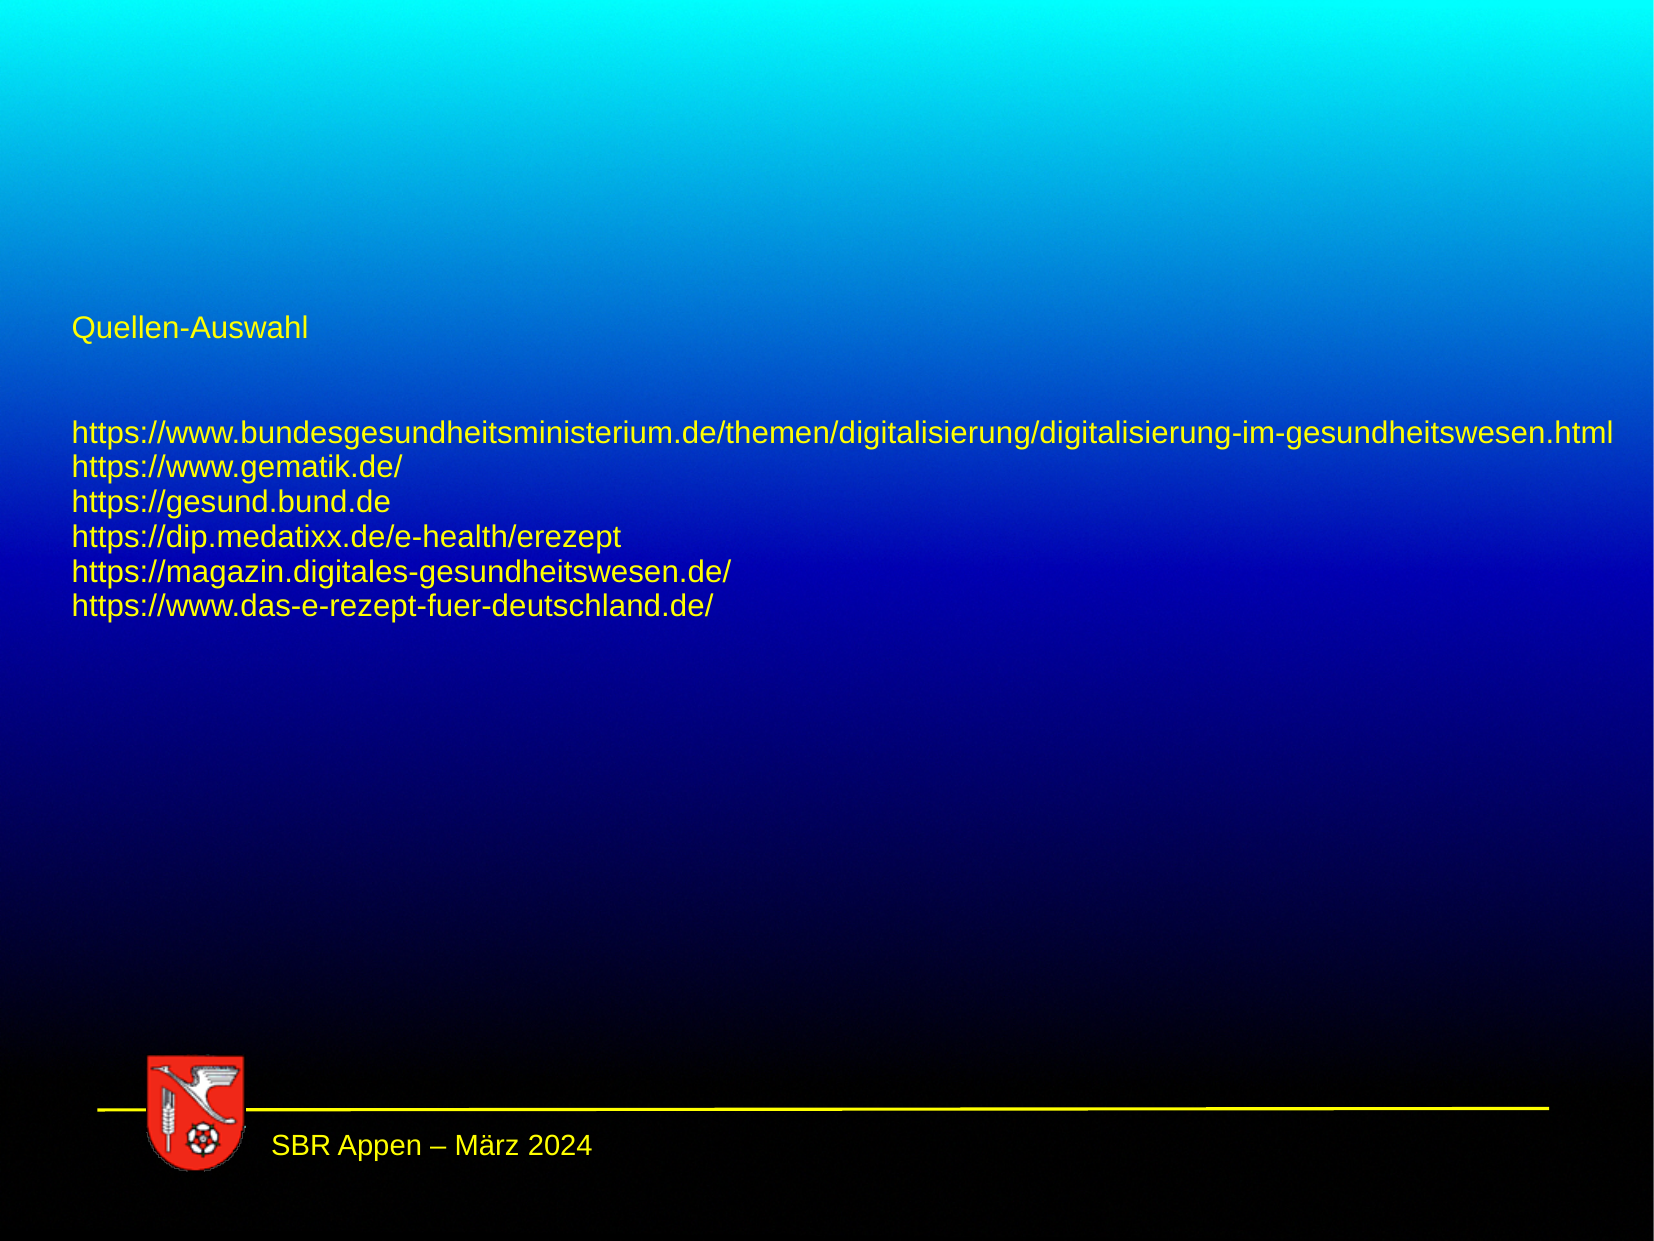

Quellen-Auswahl
https://www.bundesgesundheitsministerium.de/themen/digitalisierung/digitalisierung-im-gesundheitswesen.html
https://www.gematik.de/
https://gesund.bund.de
https://dip.medatixx.de/e-health/erezept
https://magazin.digitales-gesundheitswesen.de/
https://www.das-e-rezept-fuer-deutschland.de/
SBR Appen – März 2024